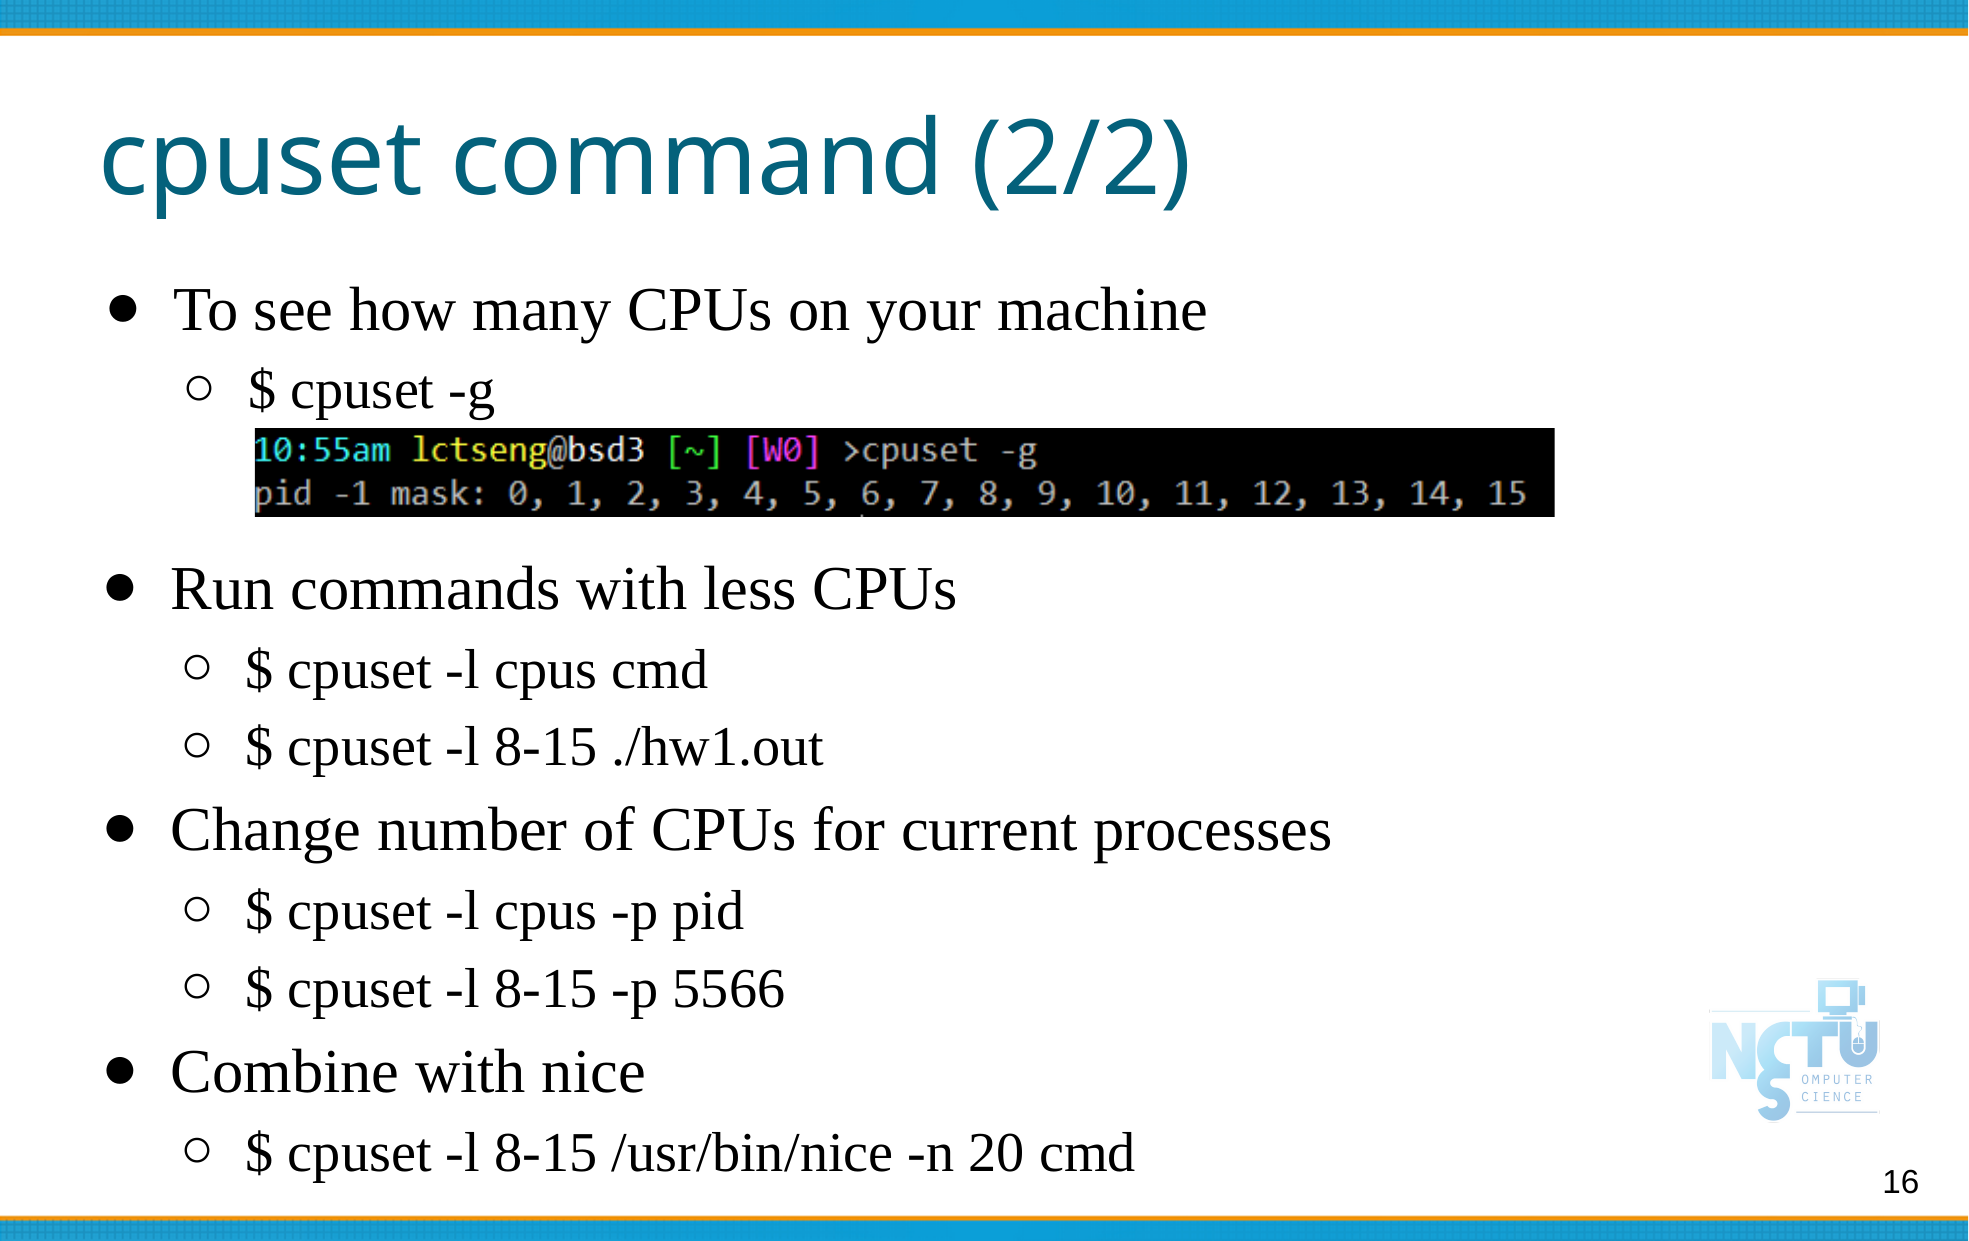

# cpuset command (2/2)
To see how many CPUs on your machine
$ cpuset -g
Run commands with less CPUs
$ cpuset -l cpus cmd
$ cpuset -l 8-15 ./hw1.out
Change number of CPUs for current processes
$ cpuset -l cpus -p pid
$ cpuset -l 8-15 -p 5566
Combine with nice
$ cpuset -l 8-15 /usr/bin/nice -n 20 cmd